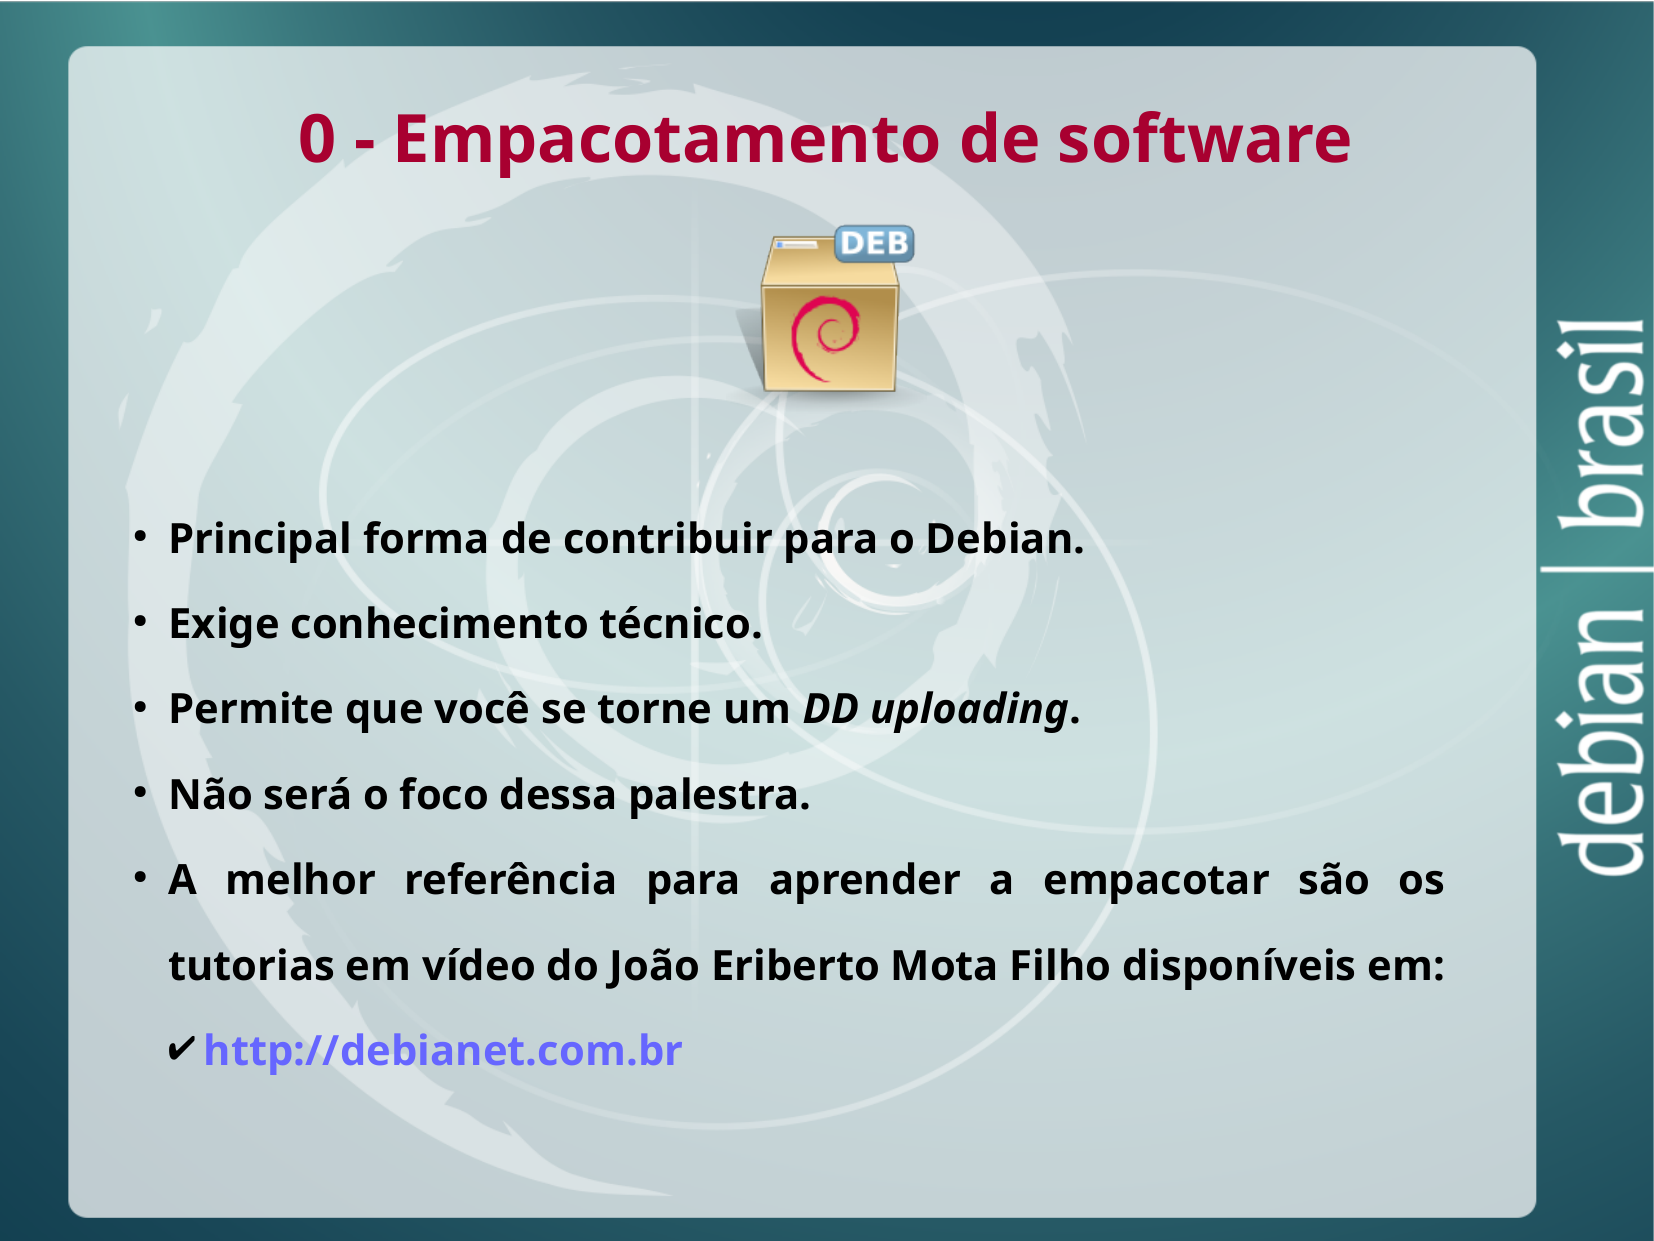

0 - Empacotamento de software
Principal forma de contribuir para o Debian.
Exige conhecimento técnico.
Permite que você se torne um DD uploading.
Não será o foco dessa palestra.
A melhor referência para aprender a empacotar são os tutorias em vídeo do João Eriberto Mota Filho disponíveis em:
http://debianet.com.br